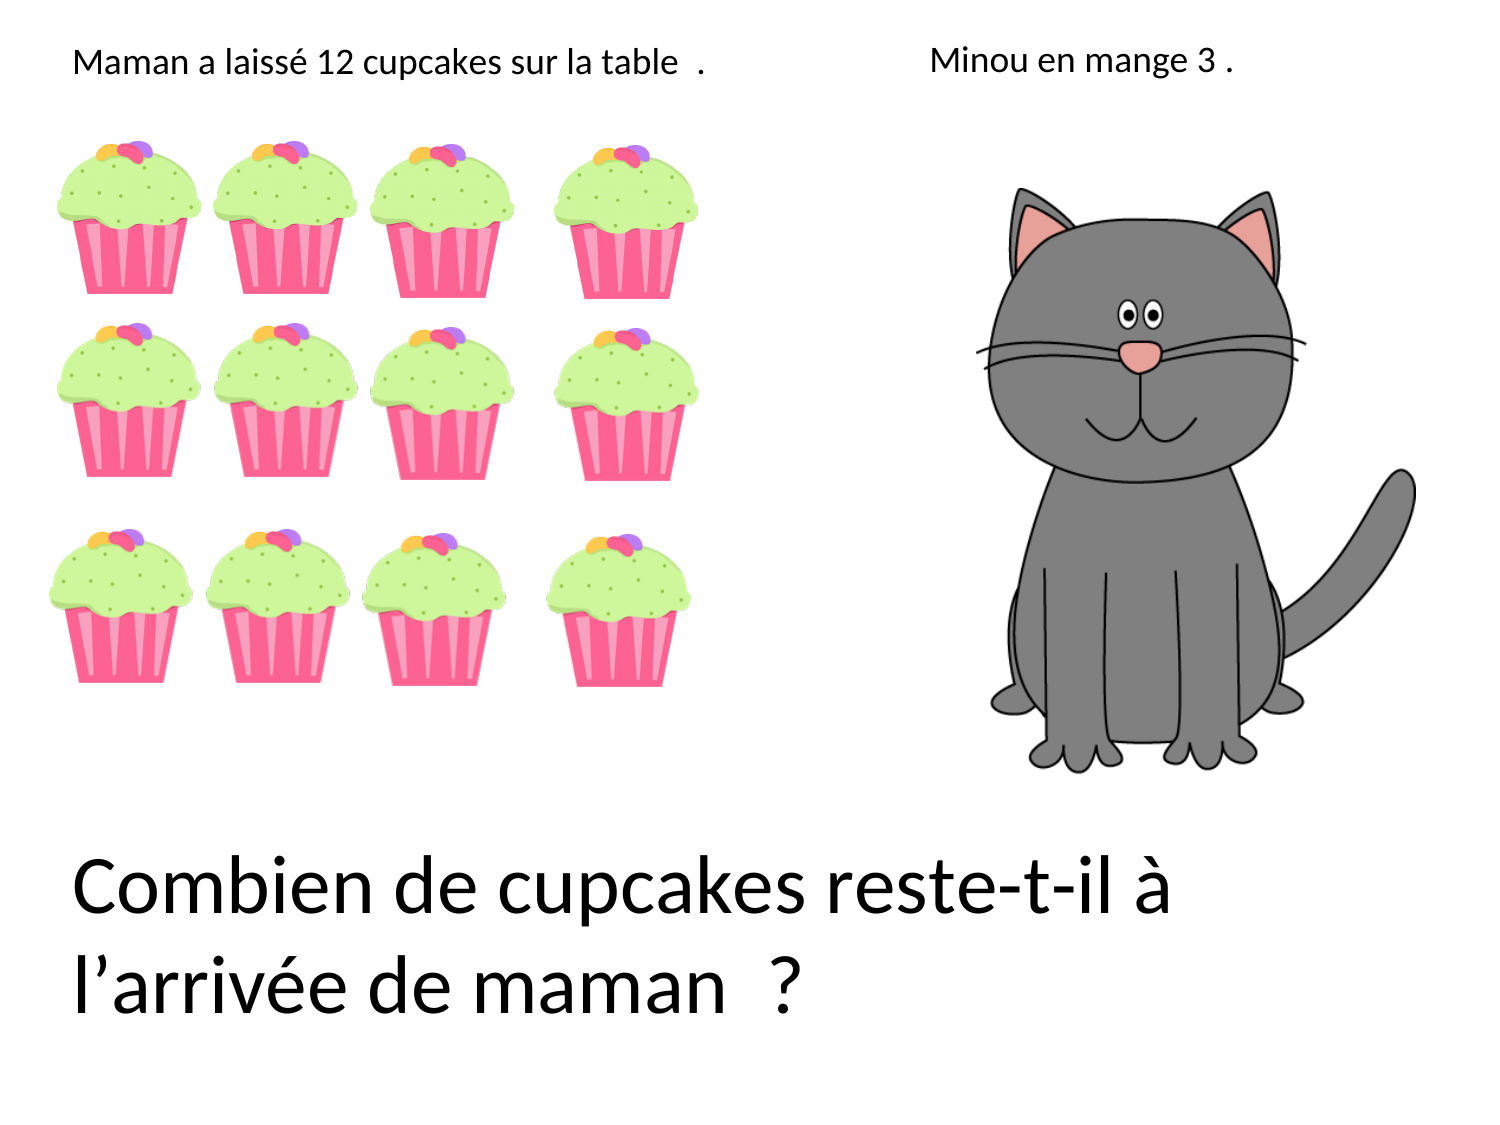

Minou en mange 3 .
Maman a laissé 12 cupcakes sur la table .
Combien de cupcakes reste-t-il à
l’arrivée de maman ?